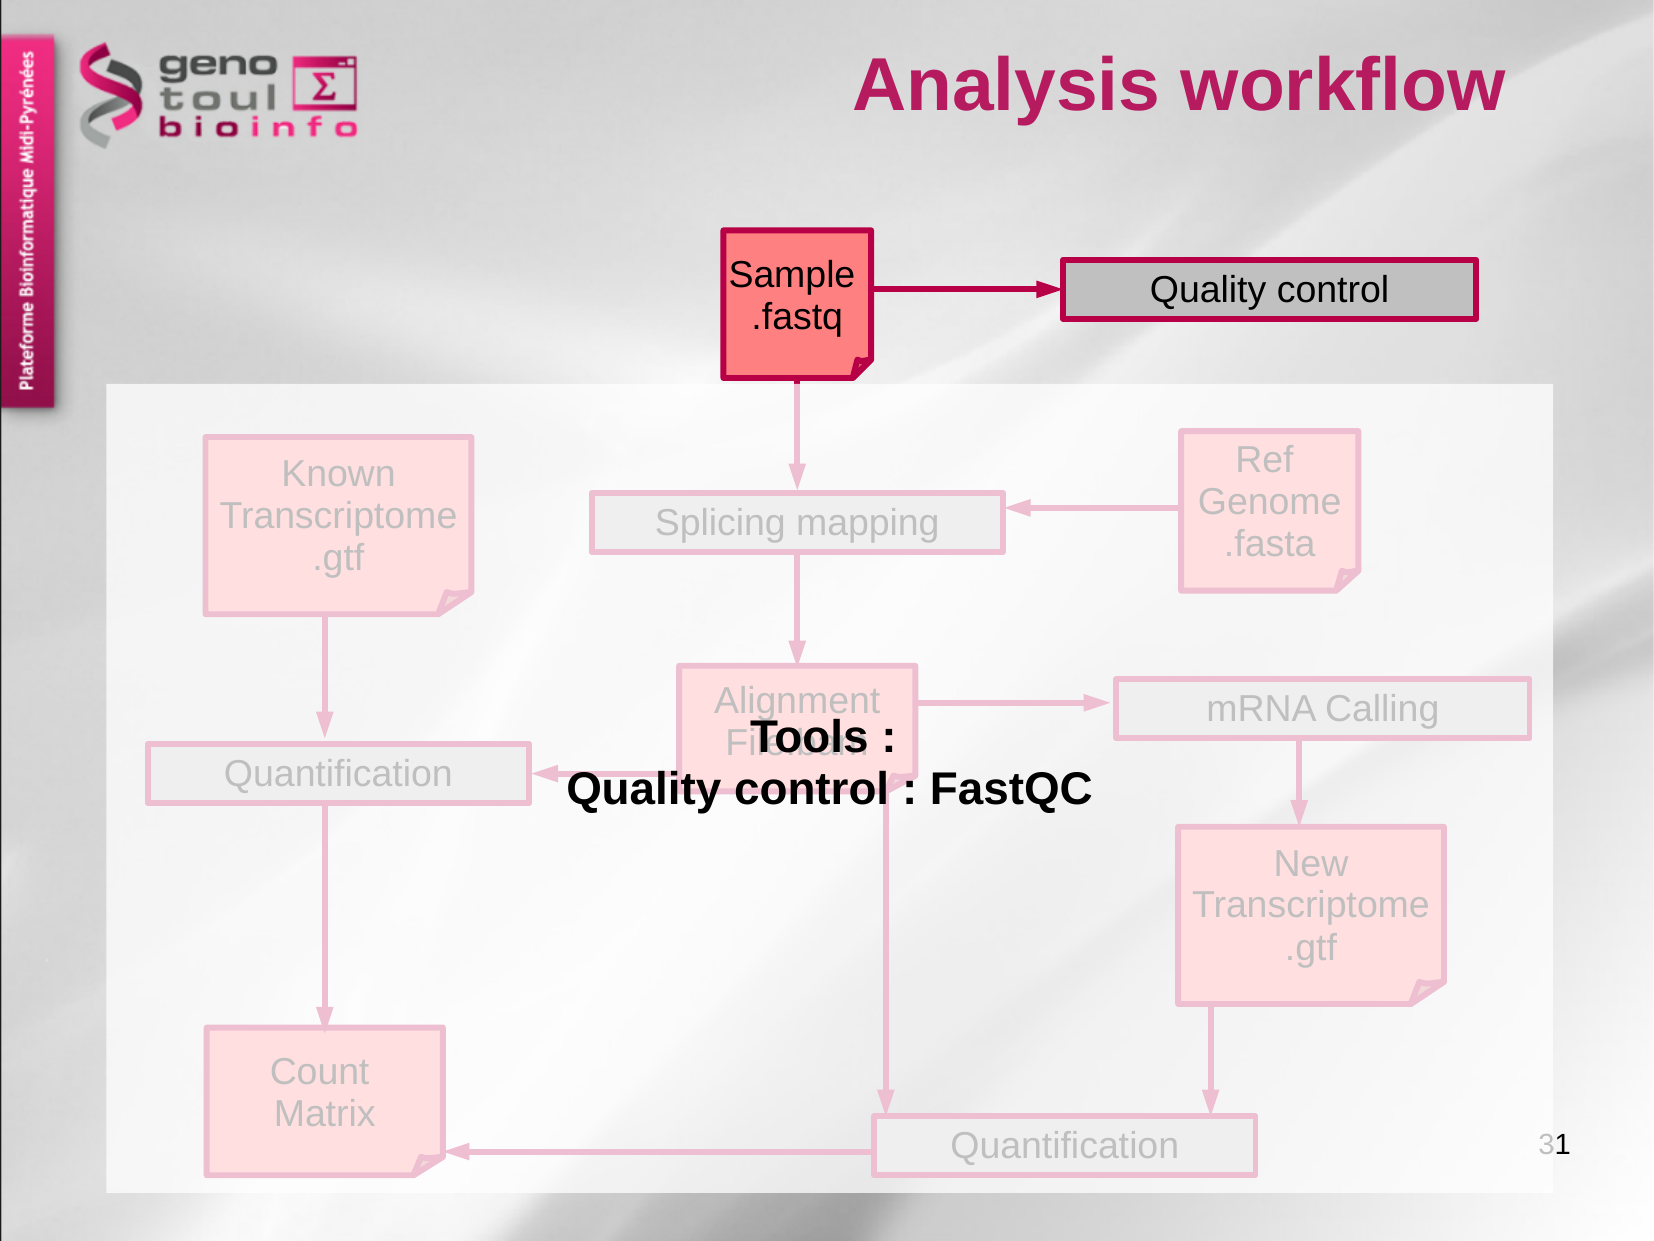

# Analysis workflow
Sample
.fastq
Quality control
Tools :
Quality control : FastQC
Ref
Genome
.fasta
Known
Transcriptome
.gtf
Splicing mapping
Alignment
File.bam
mRNA Calling
Quantification
New
Transcriptome
.gtf
Count
Matrix
Quantification